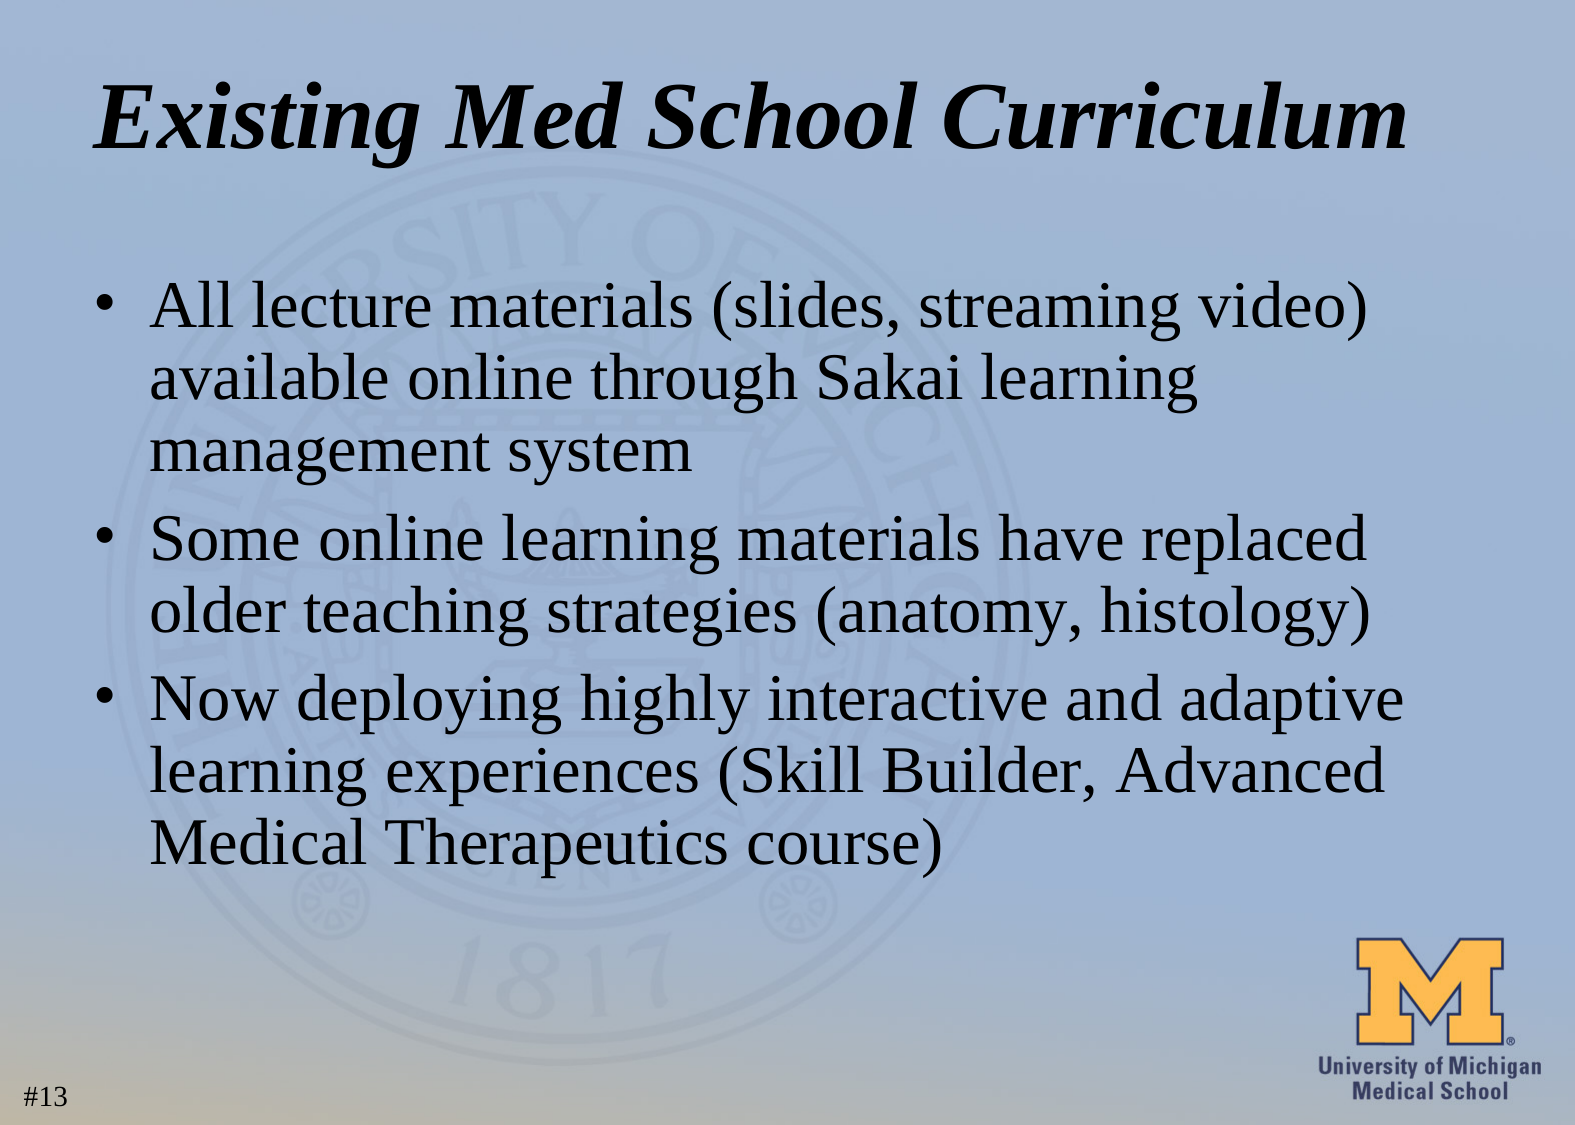

# Existing Med School Curriculum
All lecture materials (slides, streaming video) available online through Sakai learning management system
Some online learning materials have replaced older teaching strategies (anatomy, histology)
Now deploying highly interactive and adaptive learning experiences (Skill Builder, Advanced Medical Therapeutics course)